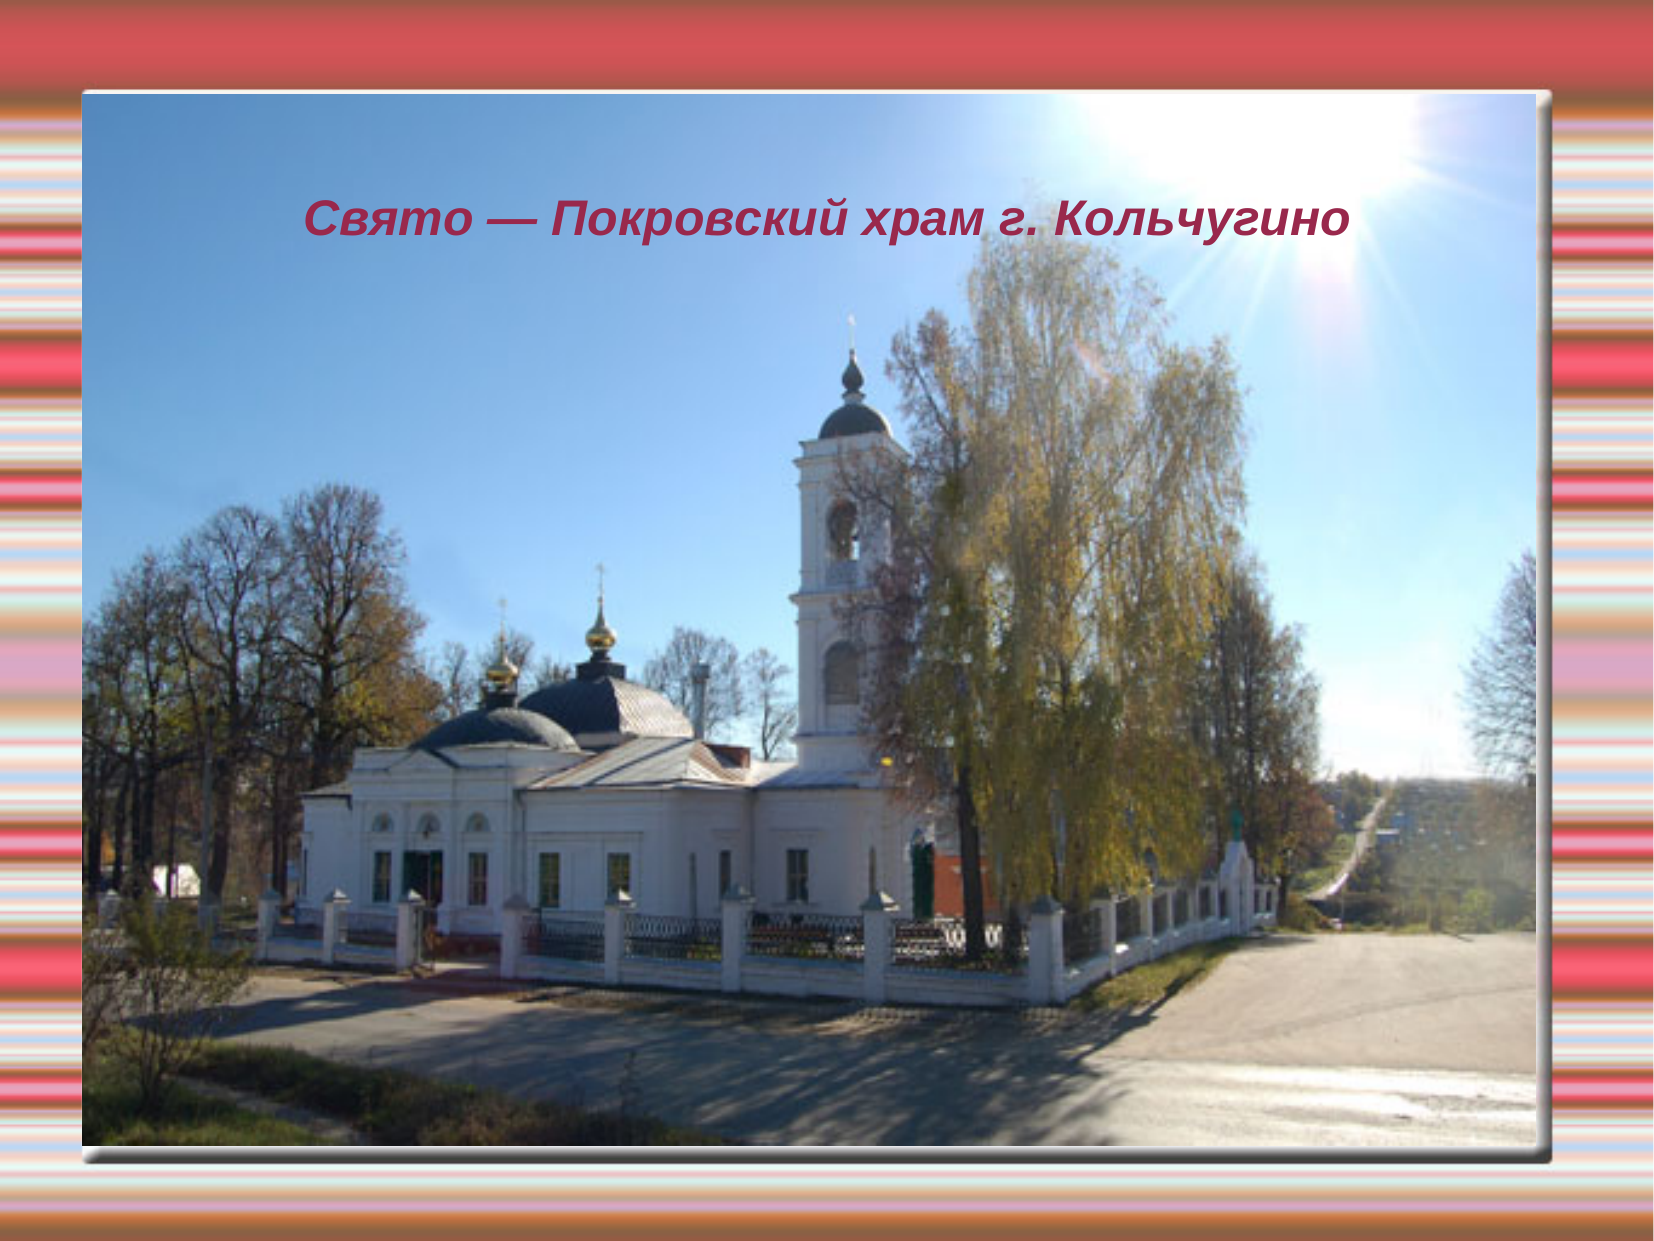

# Свято — Покровский храм г. Кольчугино